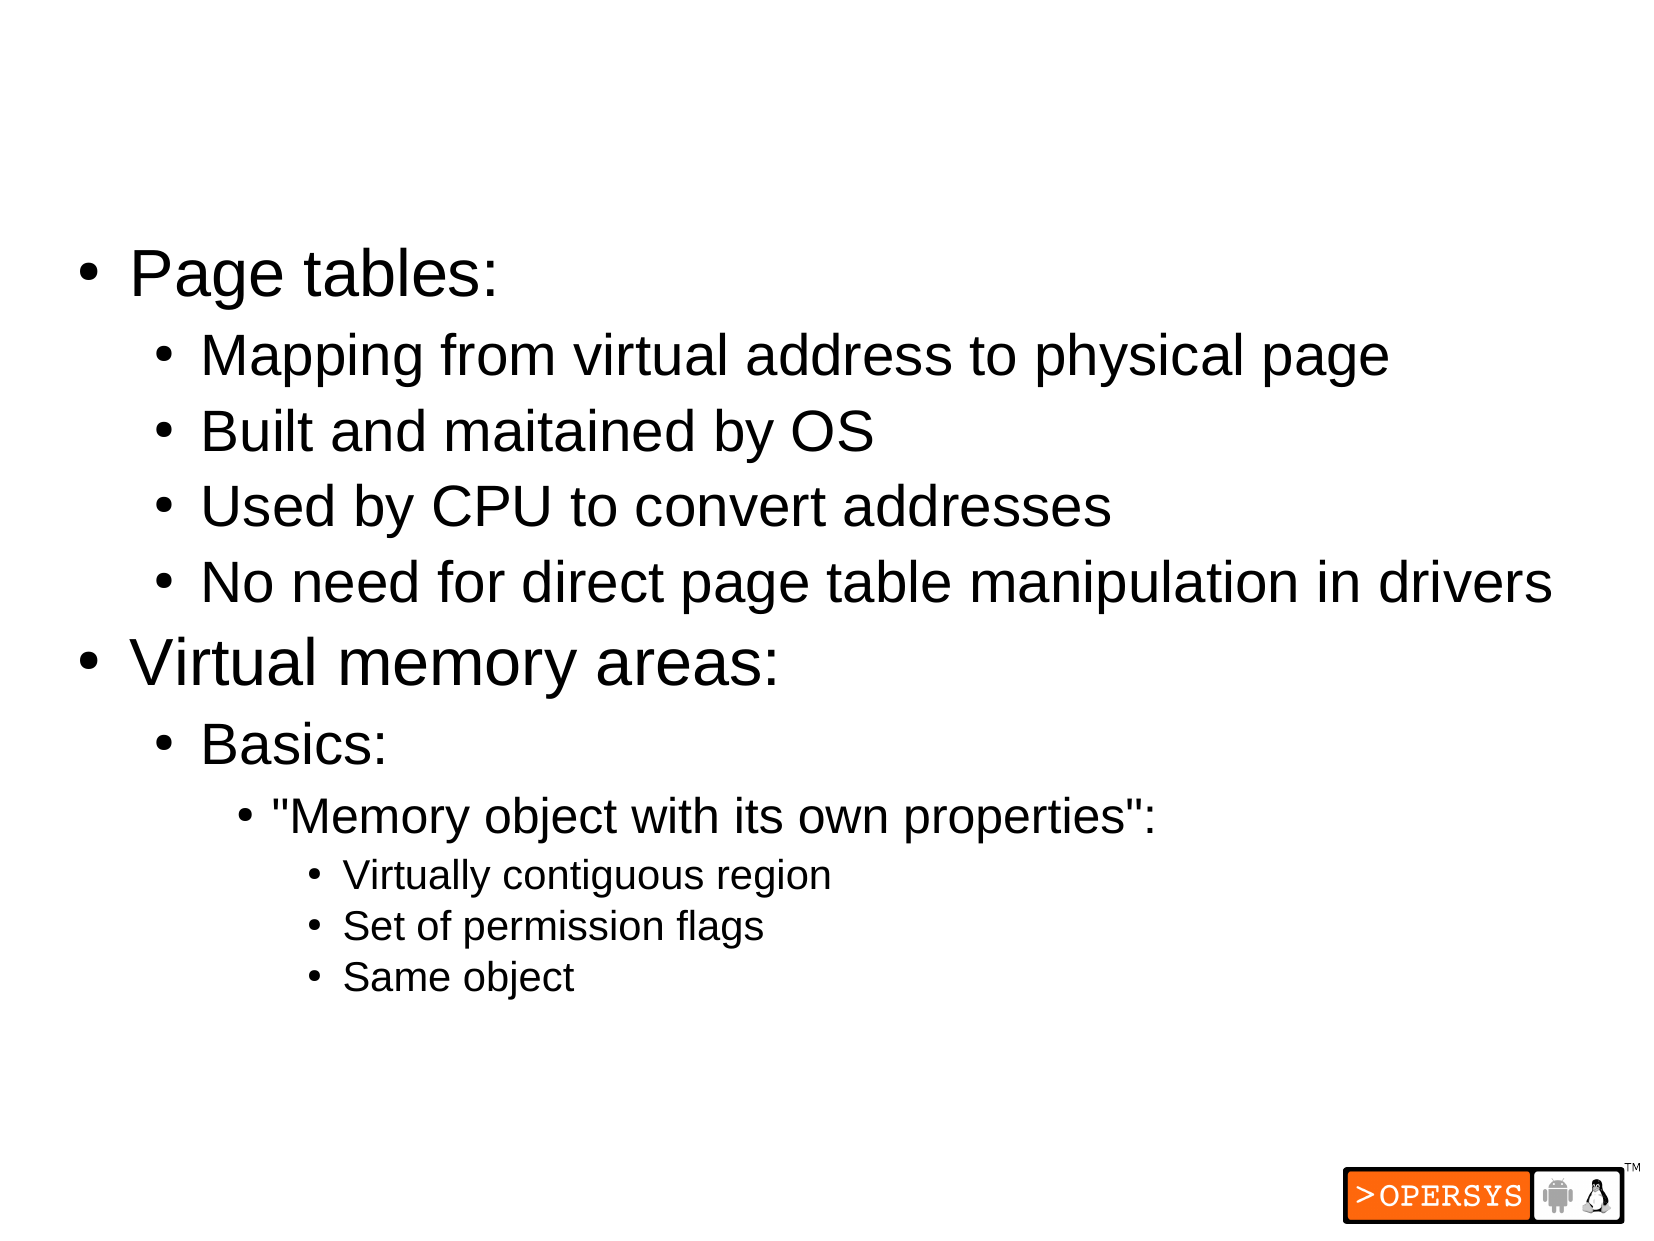

# Page tables:
Mapping from virtual address to physical page
Built and maitained by OS
Used by CPU to convert addresses
No need for direct page table manipulation in drivers
Virtual memory areas:
Basics:
"Memory object with its own properties":
Virtually contiguous region
Set of permission flags
Same object